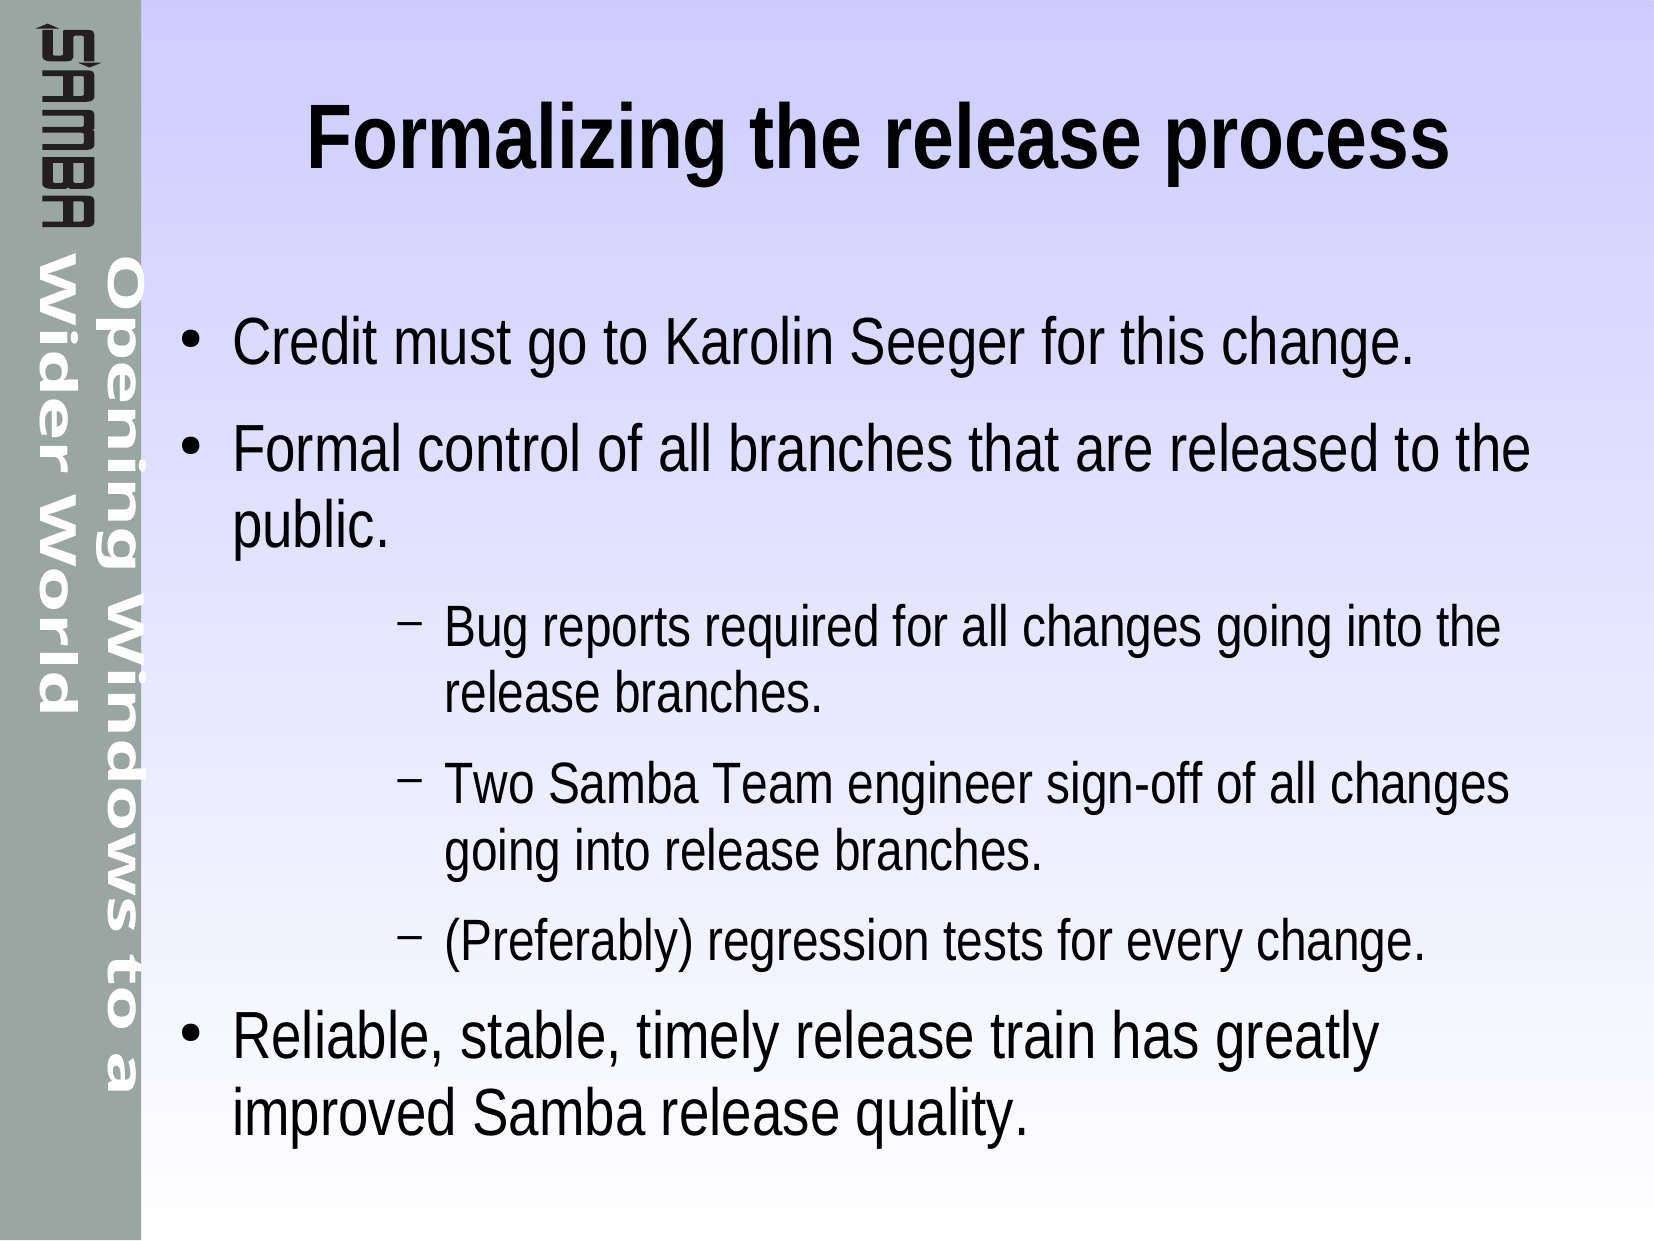

# Formalizing the release process
Credit must go to Karolin Seeger for this change.
Formal control of all branches that are released to the public.
Bug reports required for all changes going into the release branches.
Two Samba Team engineer sign-off of all changes going into release branches.
(Preferably) regression tests for every change.
Reliable, stable, timely release train has greatly improved Samba release quality.